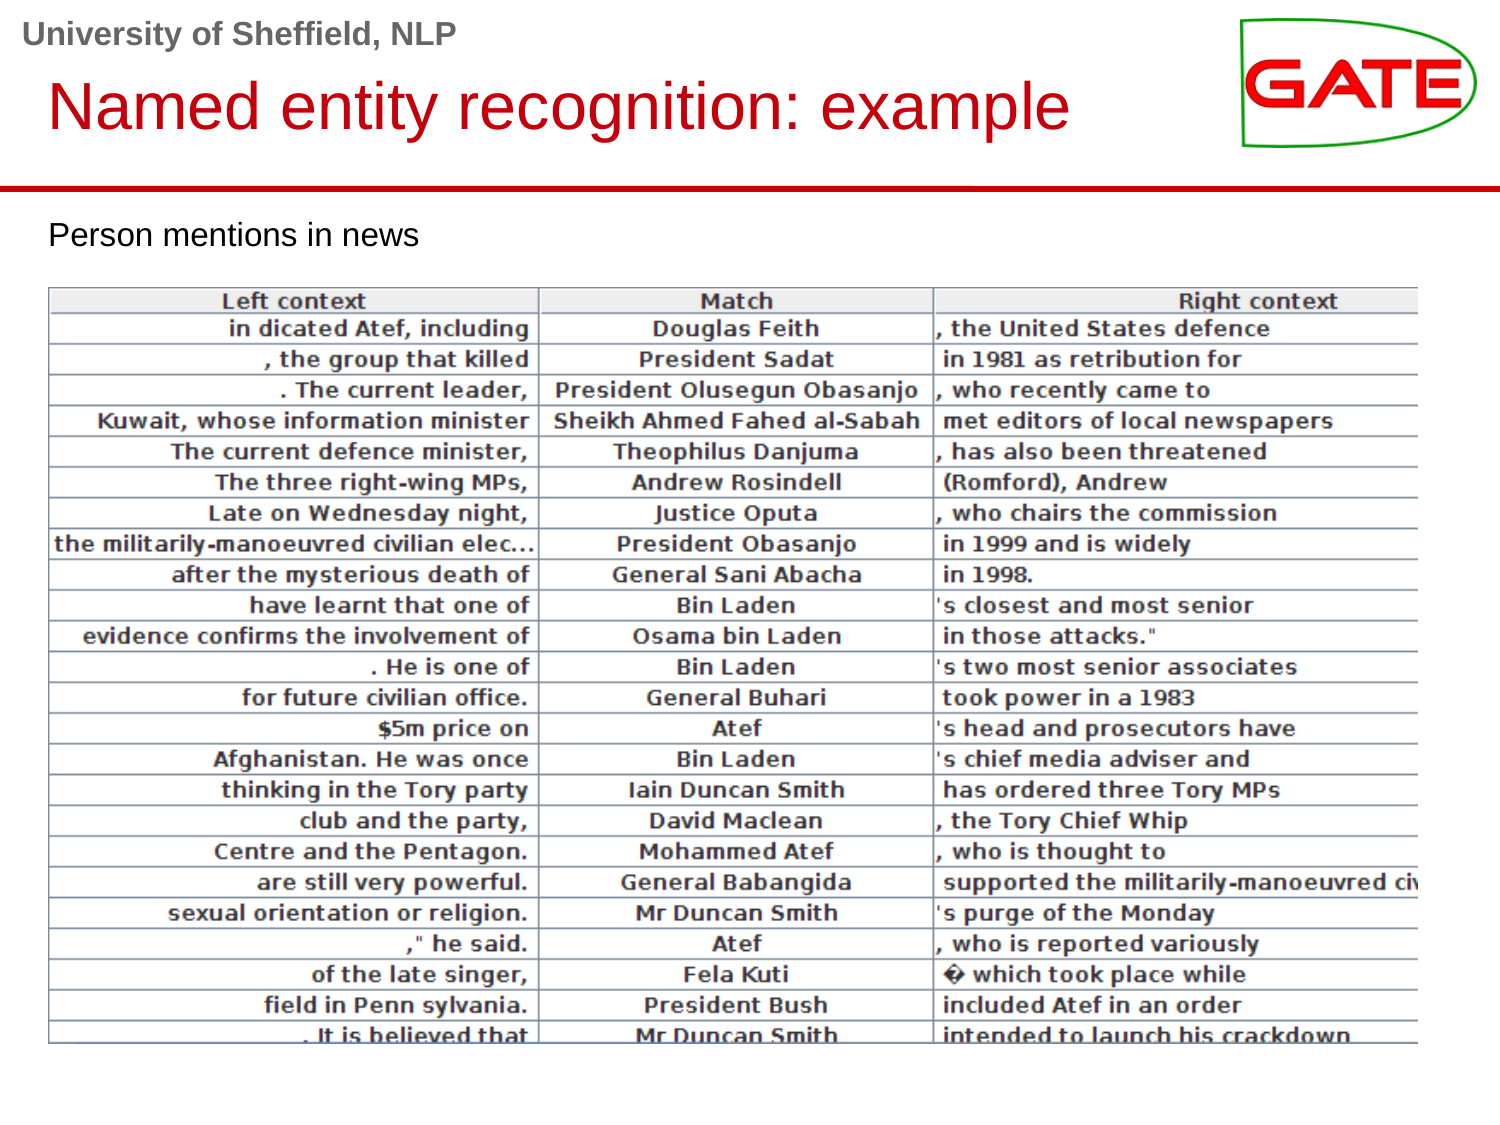

Named entity recognition: example
Person mentions in news